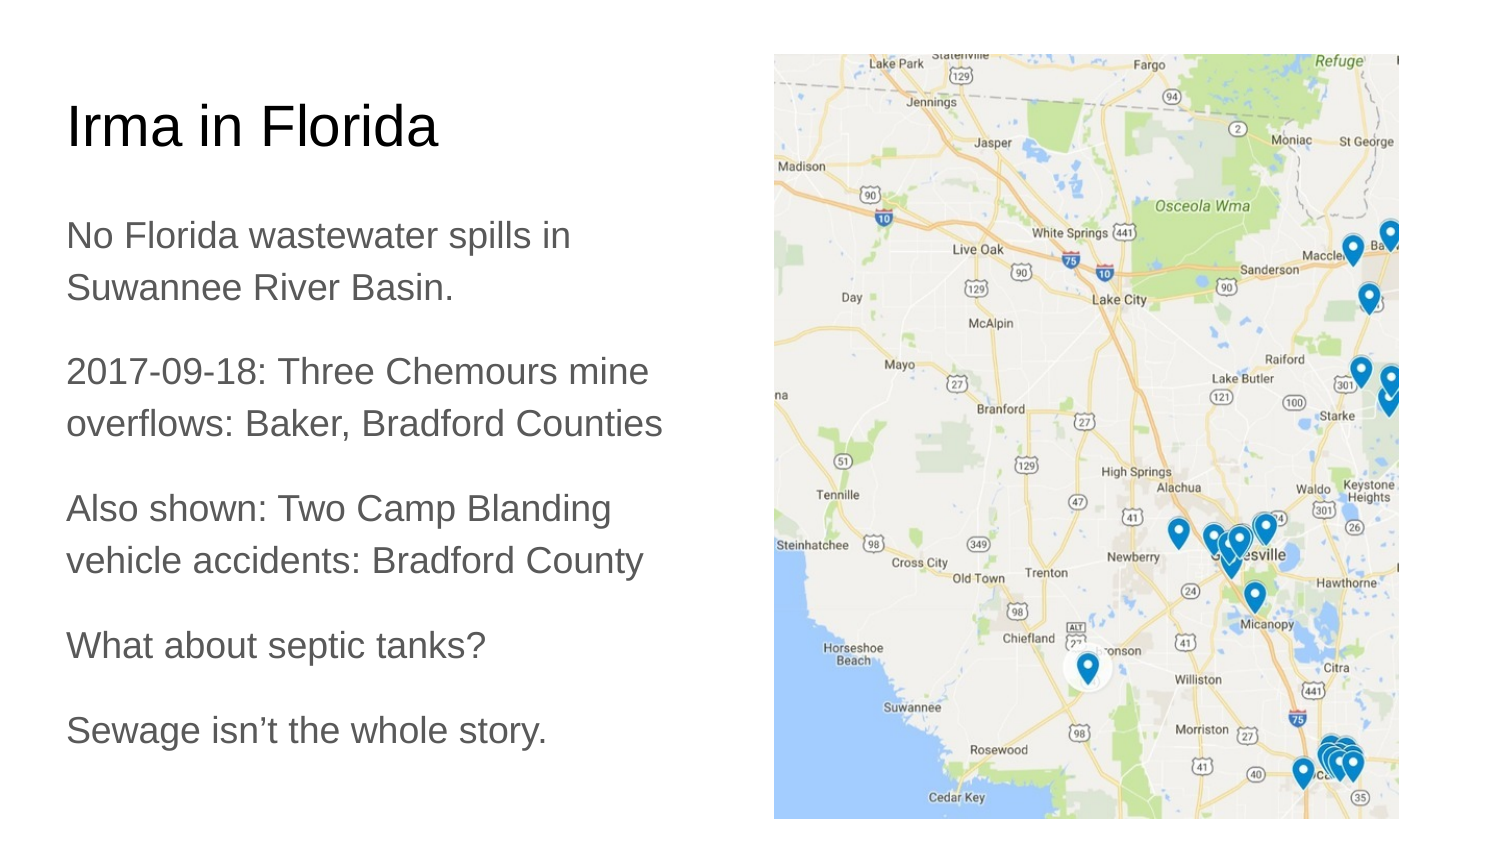

# Irma in Florida
No Florida wastewater spills in Suwannee River Basin.
2017-09-18: Three Chemours mine overflows: Baker, Bradford Counties
Also shown: Two Camp Blanding vehicle accidents: Bradford County
What about septic tanks?
Sewage isn’t the whole story.